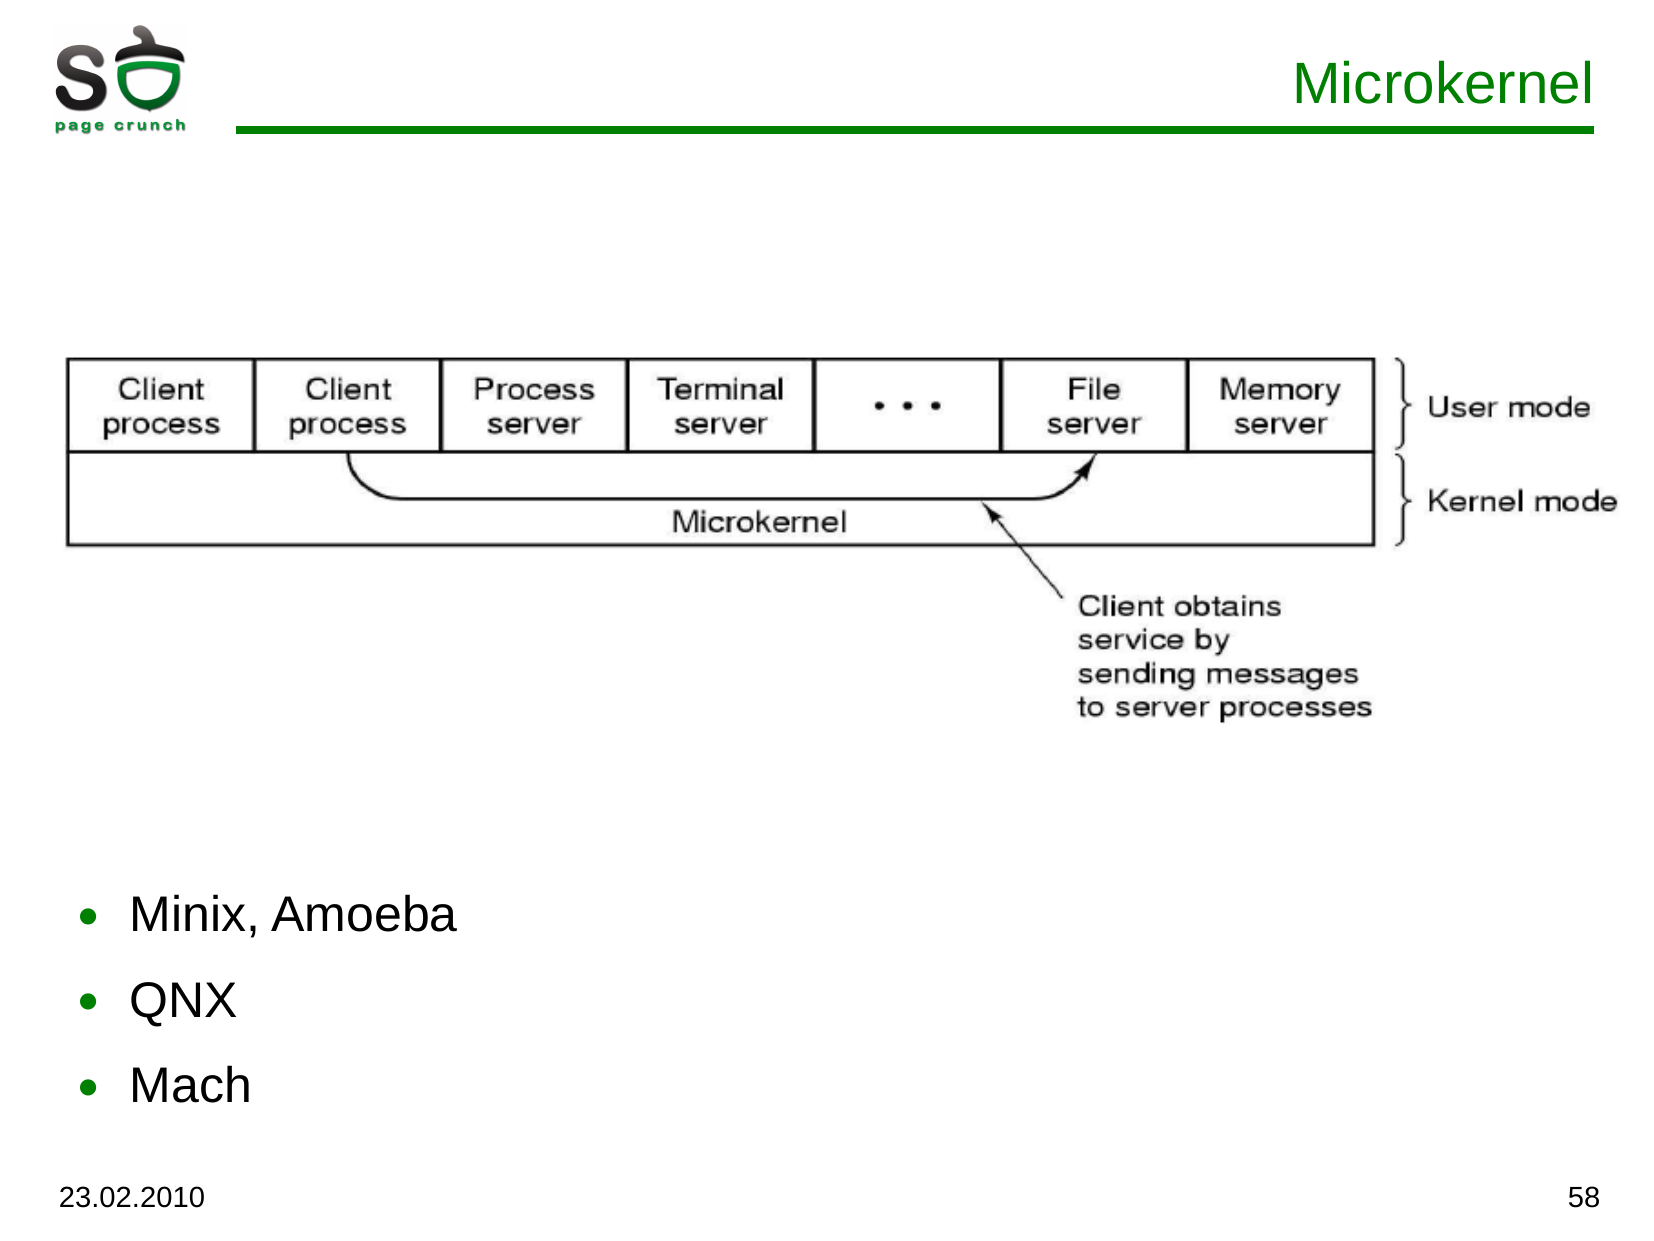

# Microkernel
Minix, Amoeba
QNX
Mach
23.02.2010
58